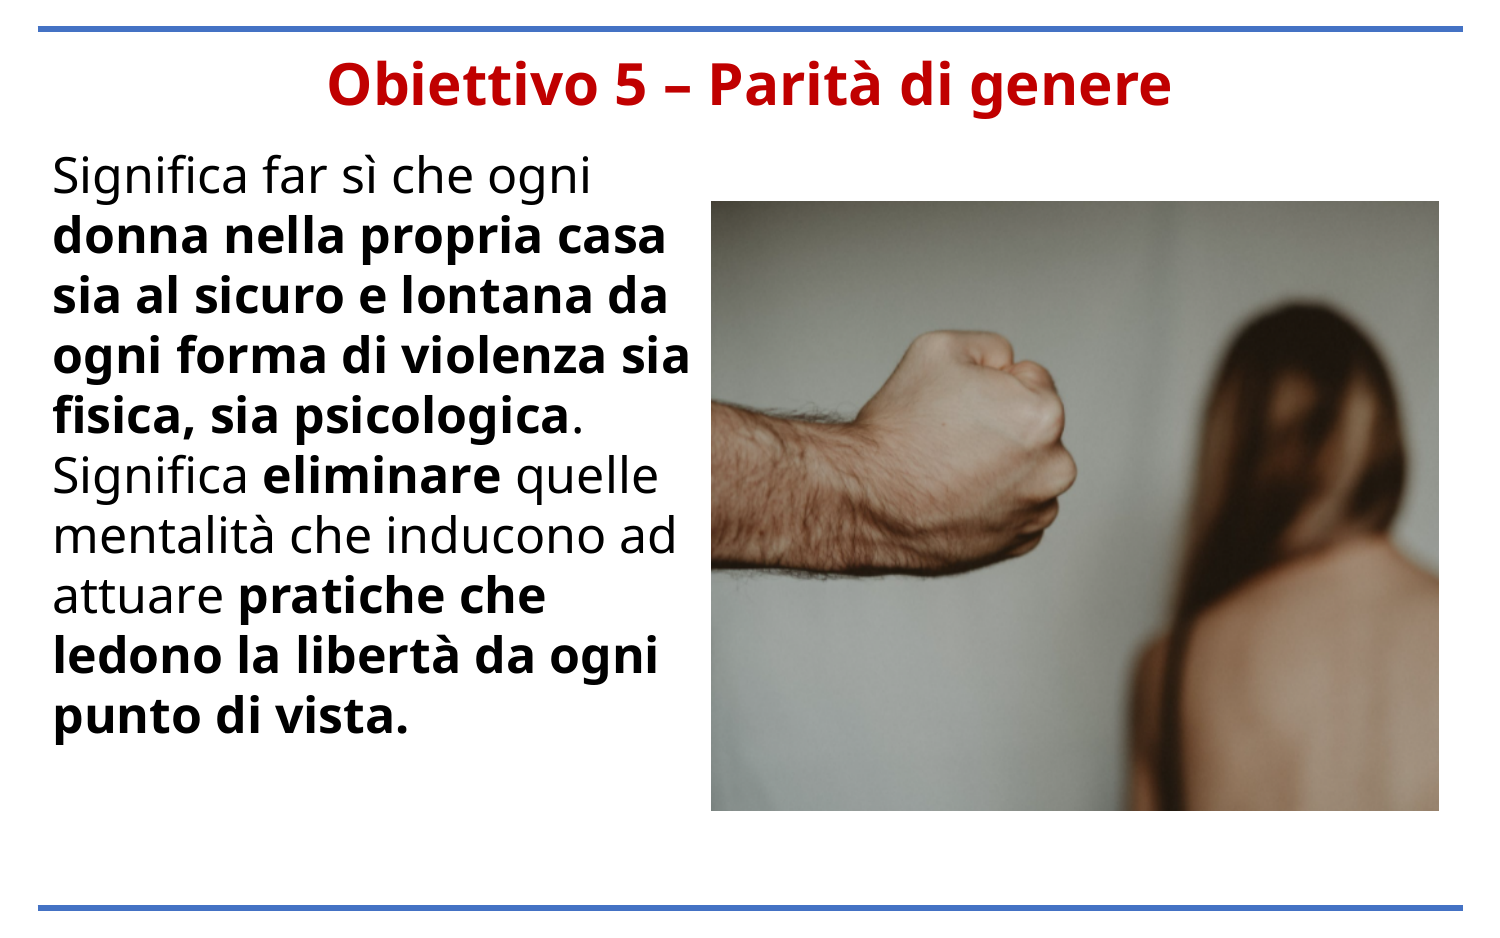

# Obiettivo 5 – Parità di genere
Significa far sì che ogni donna nella propria casa sia al sicuro e lontana da ogni forma di violenza sia fisica, sia psicologica.
Significa eliminare quelle mentalità che inducono ad attuare pratiche che ledono la libertà da ogni punto di vista.